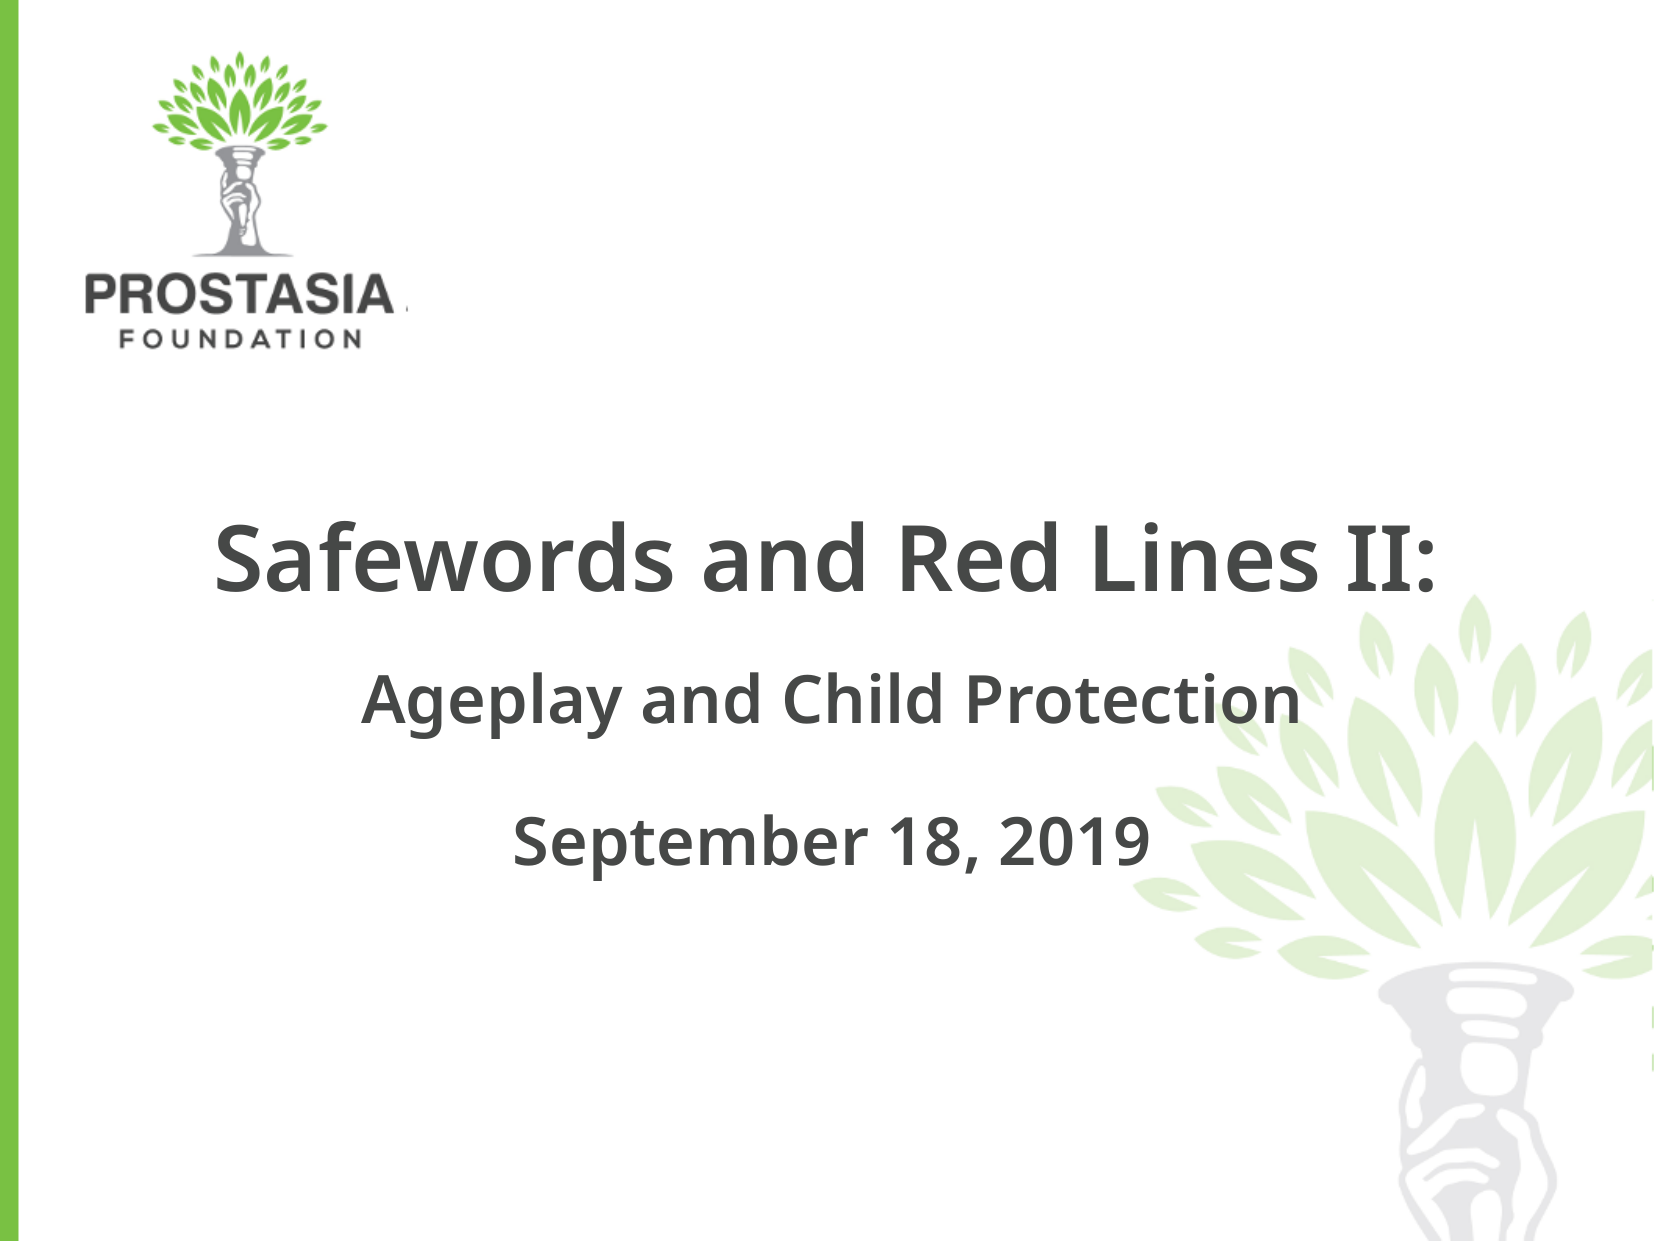

# Safewords and Red Lines II:
Ageplay and Child Protection
September 18, 2019